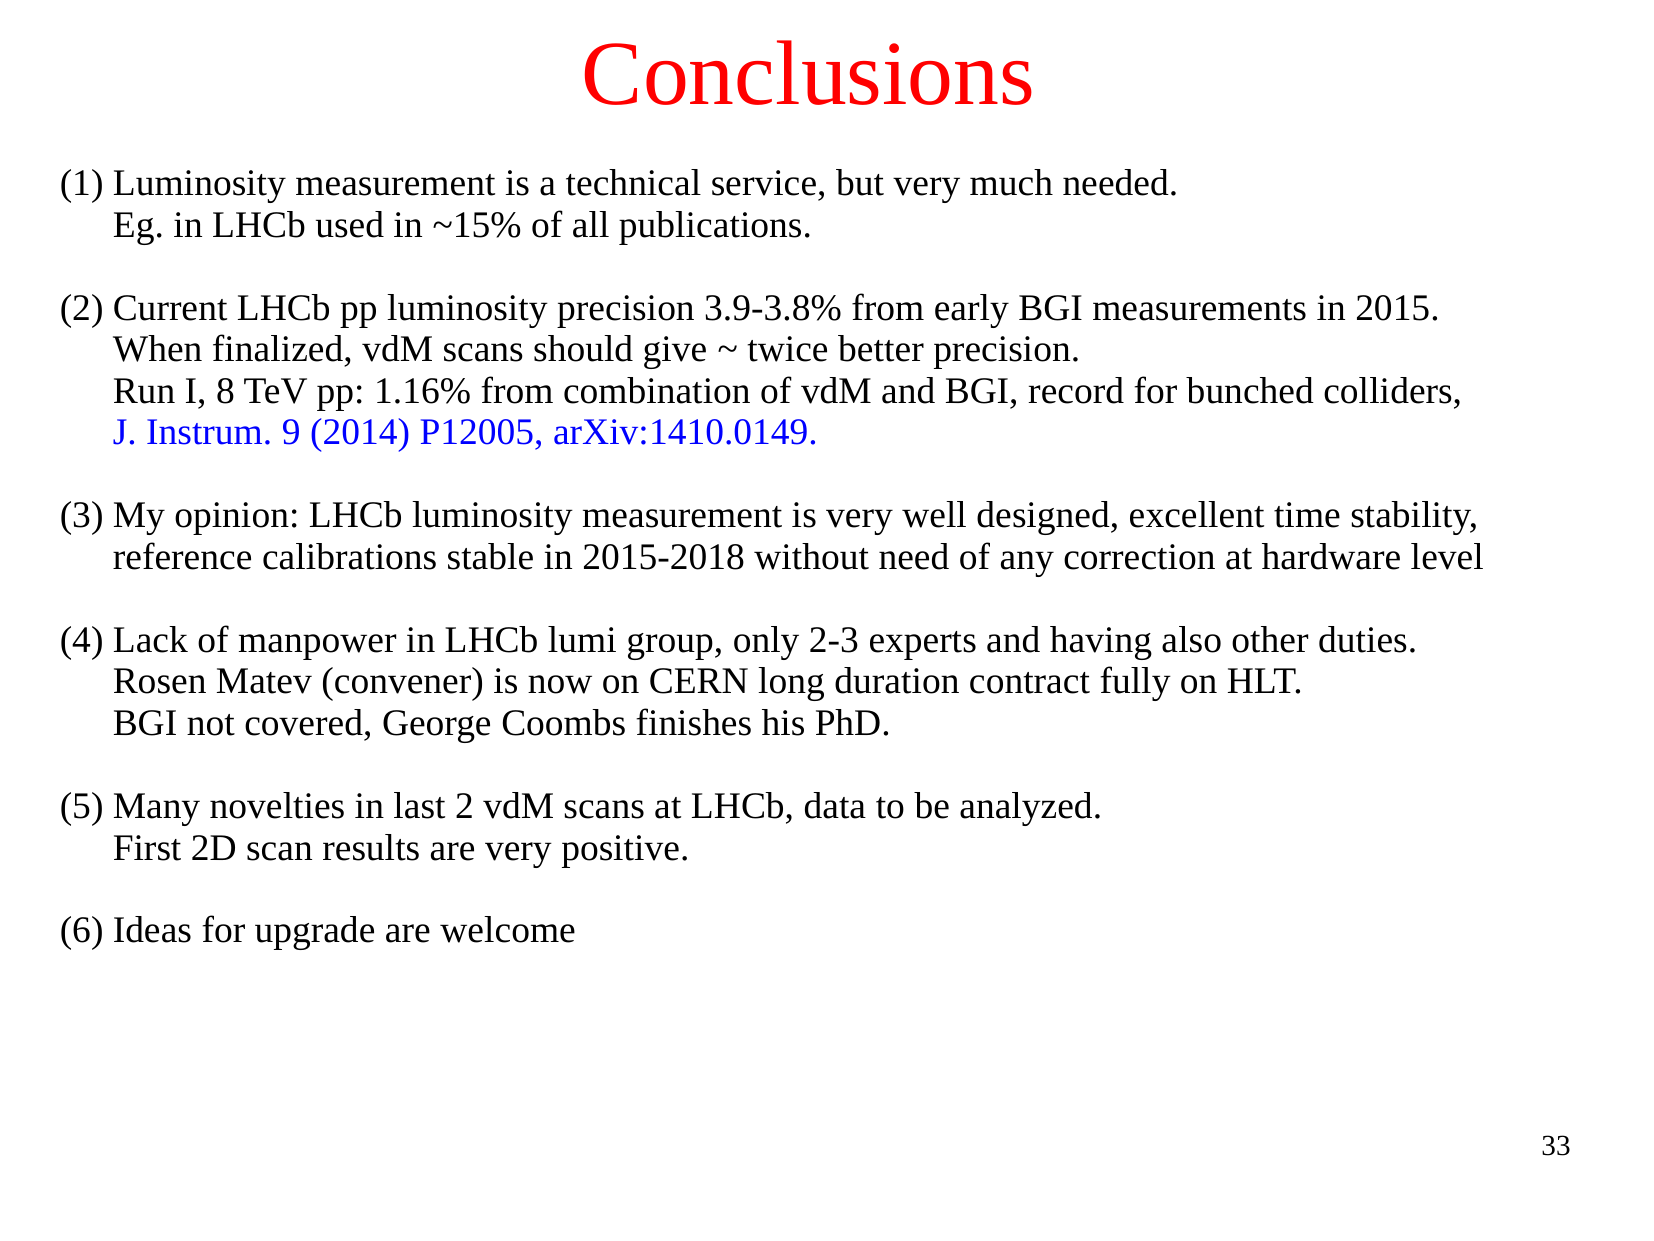

Conclusions
Luminosity measurement is a technical service, but very much needed.
Eg. in LHCb used in ~15% of all publications.
Current LHCb pp luminosity precision 3.9-3.8% from early BGI measurements in 2015.
When finalized, vdM scans should give ~ twice better precision.
Run I, 8 TeV pp: 1.16% from combination of vdM and BGI, record for bunched colliders,
J. Instrum. 9 (2014) P12005, arXiv:1410.0149.
My opinion: LHCb luminosity measurement is very well designed, excellent time stability,
reference calibrations stable in 2015-2018 without need of any correction at hardware level
Lack of manpower in LHCb lumi group, only 2-3 experts and having also other duties.
Rosen Matev (convener) is now on CERN long duration contract fully on HLT.
BGI not covered, George Coombs finishes his PhD.
Many novelties in last 2 vdM scans at LHCb, data to be analyzed.
First 2D scan results are very positive.
Ideas for upgrade are welcome
33